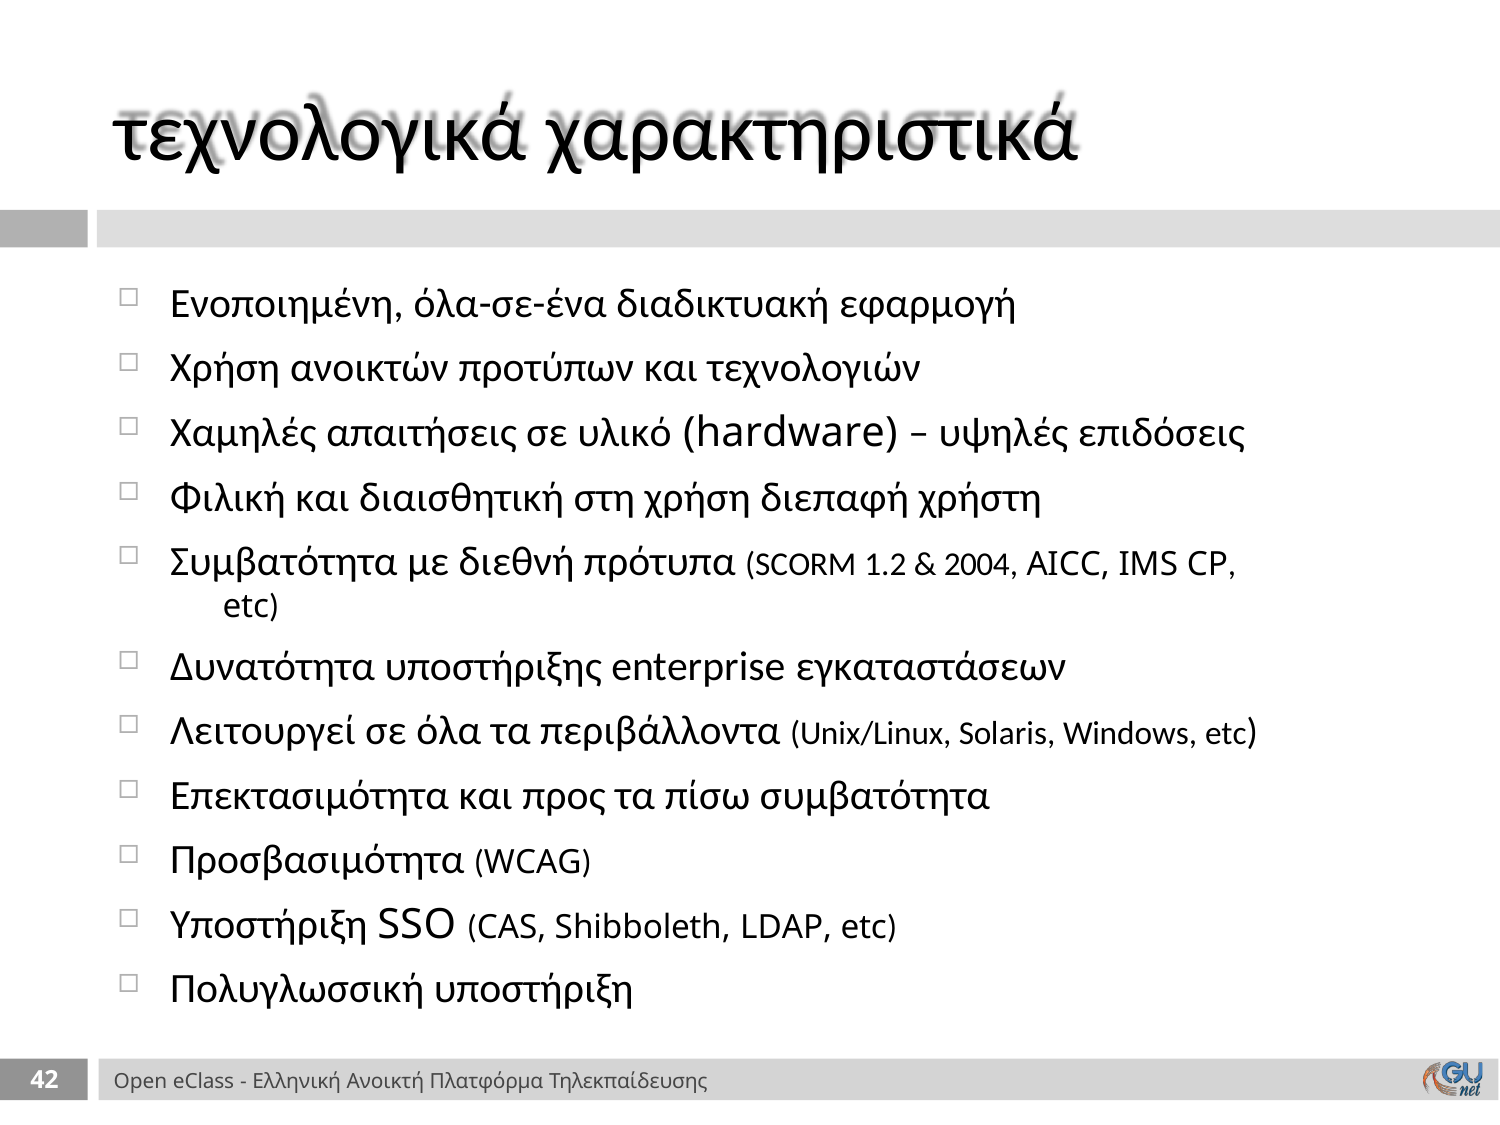

# τεχνολογικά χαρακτηριστικά
Ενοποιημένη, όλα-σε-ένα διαδικτυακή εφαρμογή
Χρήση ανοικτών προτύπων και τεχνολογιών
Χαμηλές απαιτήσεις σε υλικό (hardware) – υψηλές επιδόσεις
Φιλική και διαισθητική στη χρήση διεπαφή χρήστη
Συμβατότητα με διεθνή πρότυπα (SCORM 1.2 & 2004, AICC, IMS CP, etc)
Δυνατότητα υποστήριξης enterprise εγκαταστάσεων
Λειτουργεί σε όλα τα περιβάλλοντα (Unix/Linux, Solaris, Windows, etc)
Επεκτασιμότητα και προς τα πίσω συμβατότητα
Προσβασιμότητα (WCAG)
Υποστήριξη SSO (CAS, Shibboleth, LDAP, etc)
Πολυγλωσσική υποστήριξη
42
Open eClass - Ελληνική Ανοικτή Πλατφόρμα Τηλεκπαίδευσης